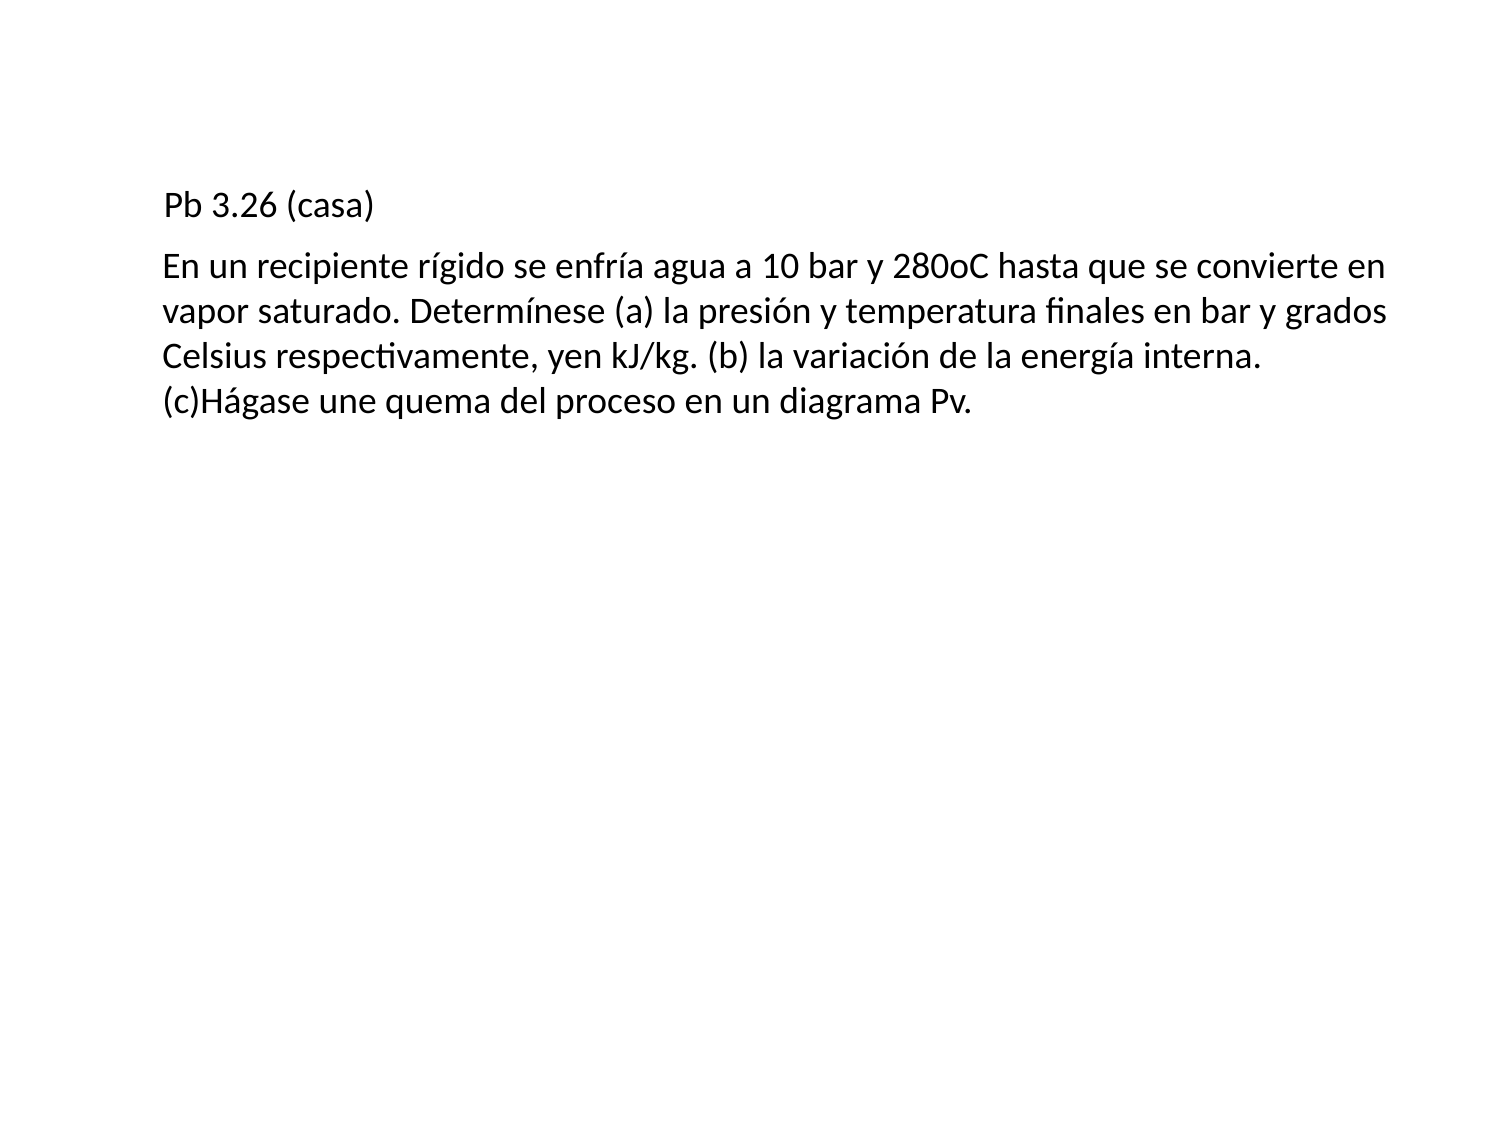

Pb 3.26 (casa)
En un recipiente rígido se enfría agua a 10 bar y 280oC hasta que se convierte en vapor saturado. Determínese (a) la presión y temperatura finales en bar y grados Celsius respectivamente, yen kJ/kg. (b) la variación de la energía interna. (c)Hágase une quema del proceso en un diagrama Pv.